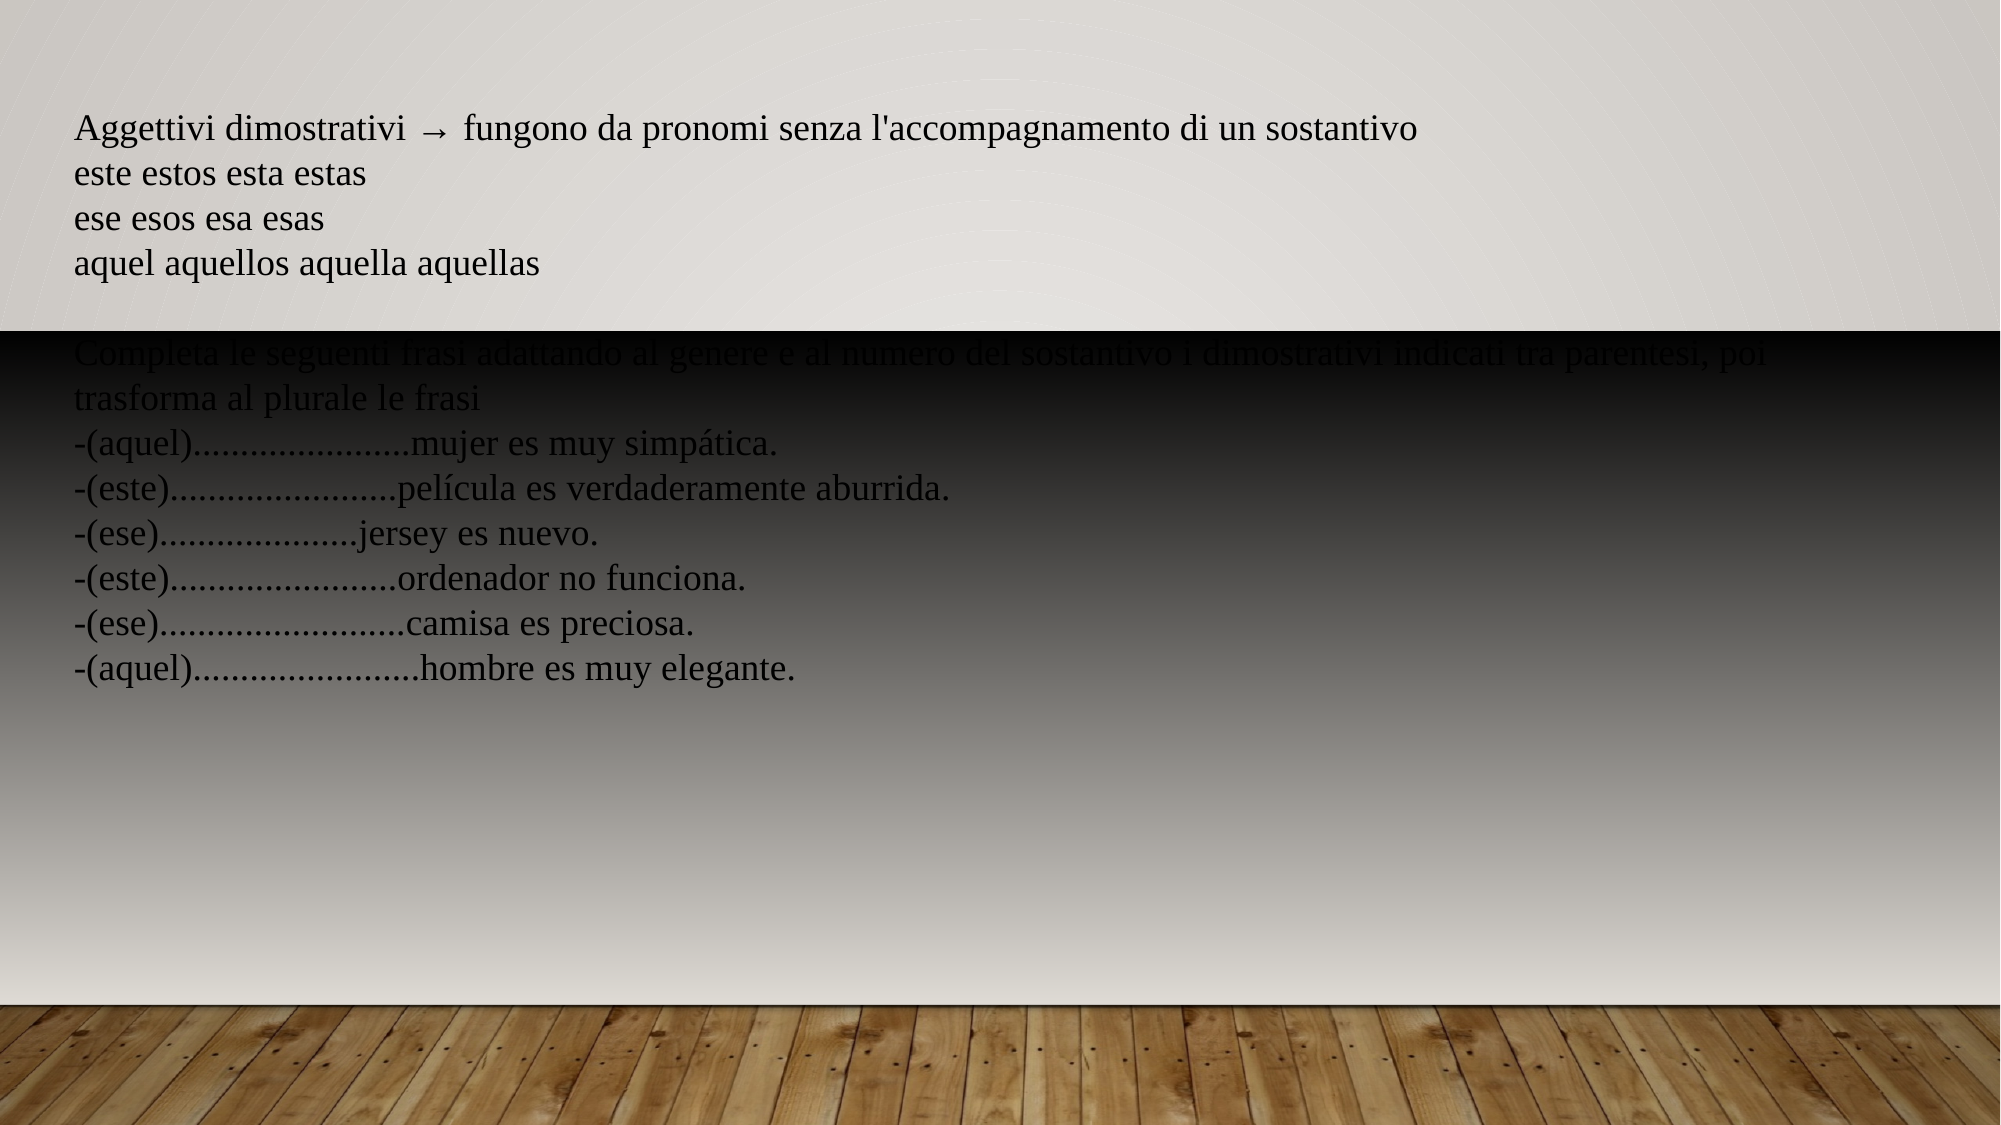

Aggettivi dimostrativi → fungono da pronomi senza l'accompagnamento di un sostantivo
este estos esta estas
ese esos esa esas
aquel aquellos aquella aquellas
Completa le seguenti frasi adattando al genere e al numero del sostantivo i dimostrativi indicati tra parentesi, poi trasforma al plurale le frasi
-(aquel).......................mujer es muy simpática.
-(este)........................película es verdaderamente aburrida.
-(ese).....................jersey es nuevo.
-(este)........................ordenador no funciona.
-(ese)..........................camisa es preciosa.
-(aquel)........................hombre es muy elegante.